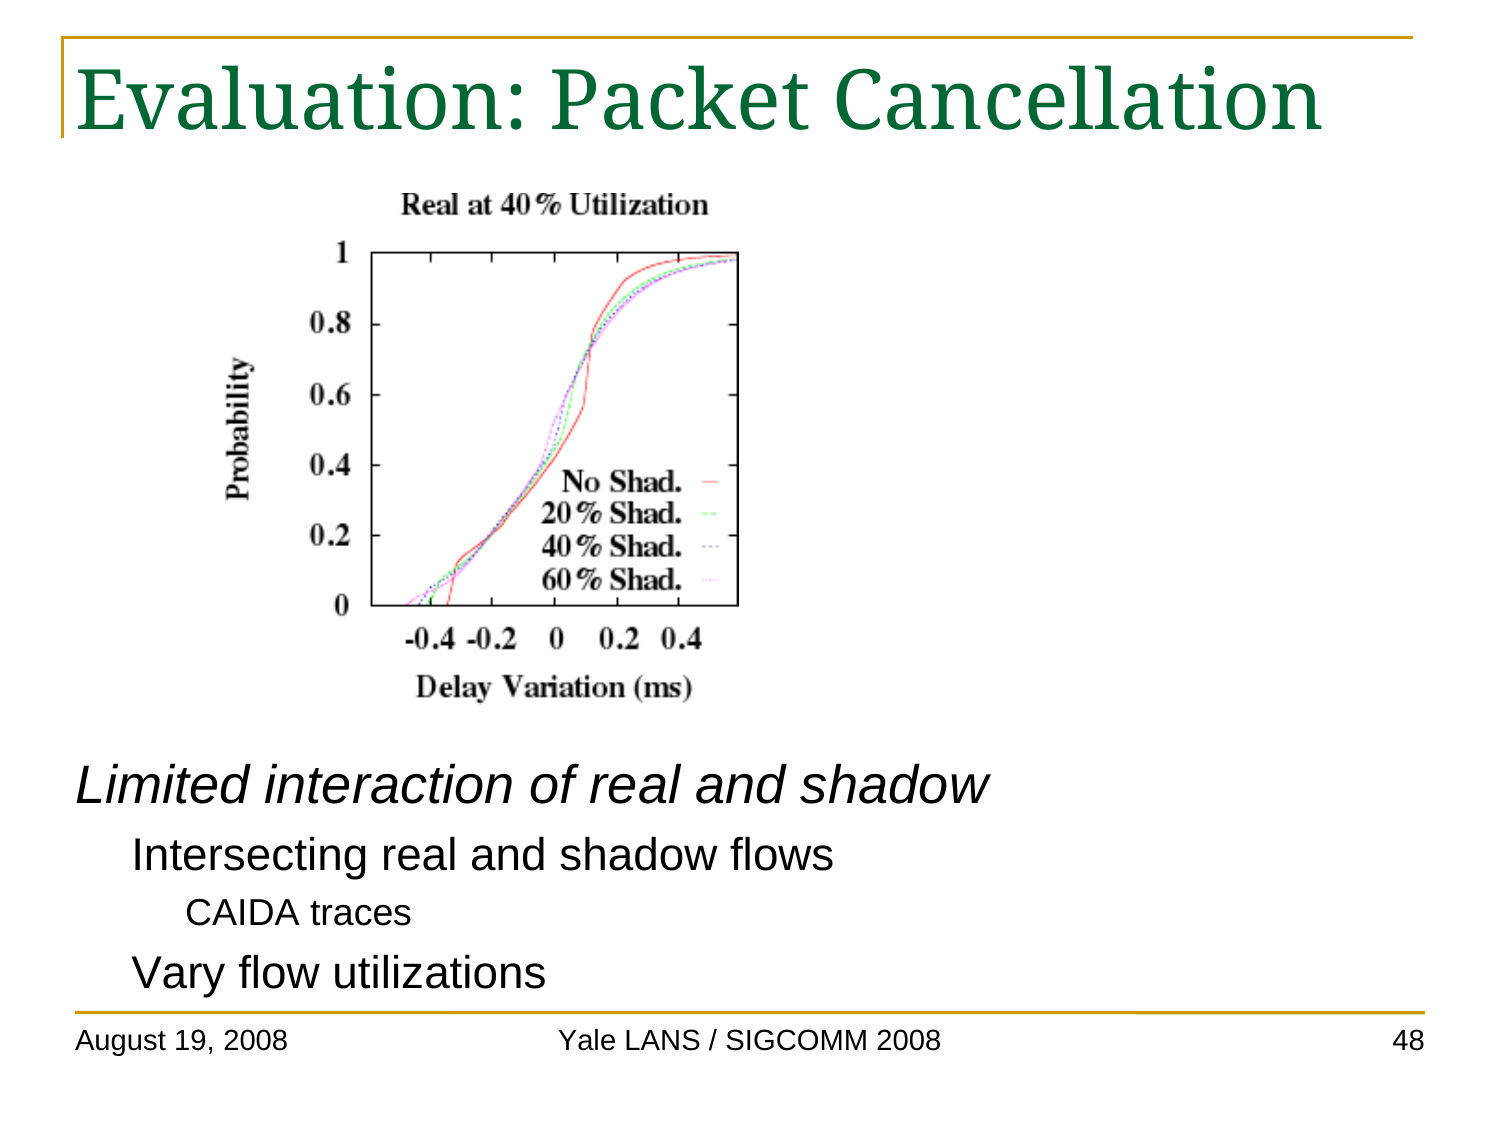

# Evaluation: Packet Cancellation
Limited interaction of real and shadow
Intersecting real and shadow flows
CAIDA traces
Vary flow utilizations
August 19, 2008
Yale LANS / SIGCOMM 2008
48